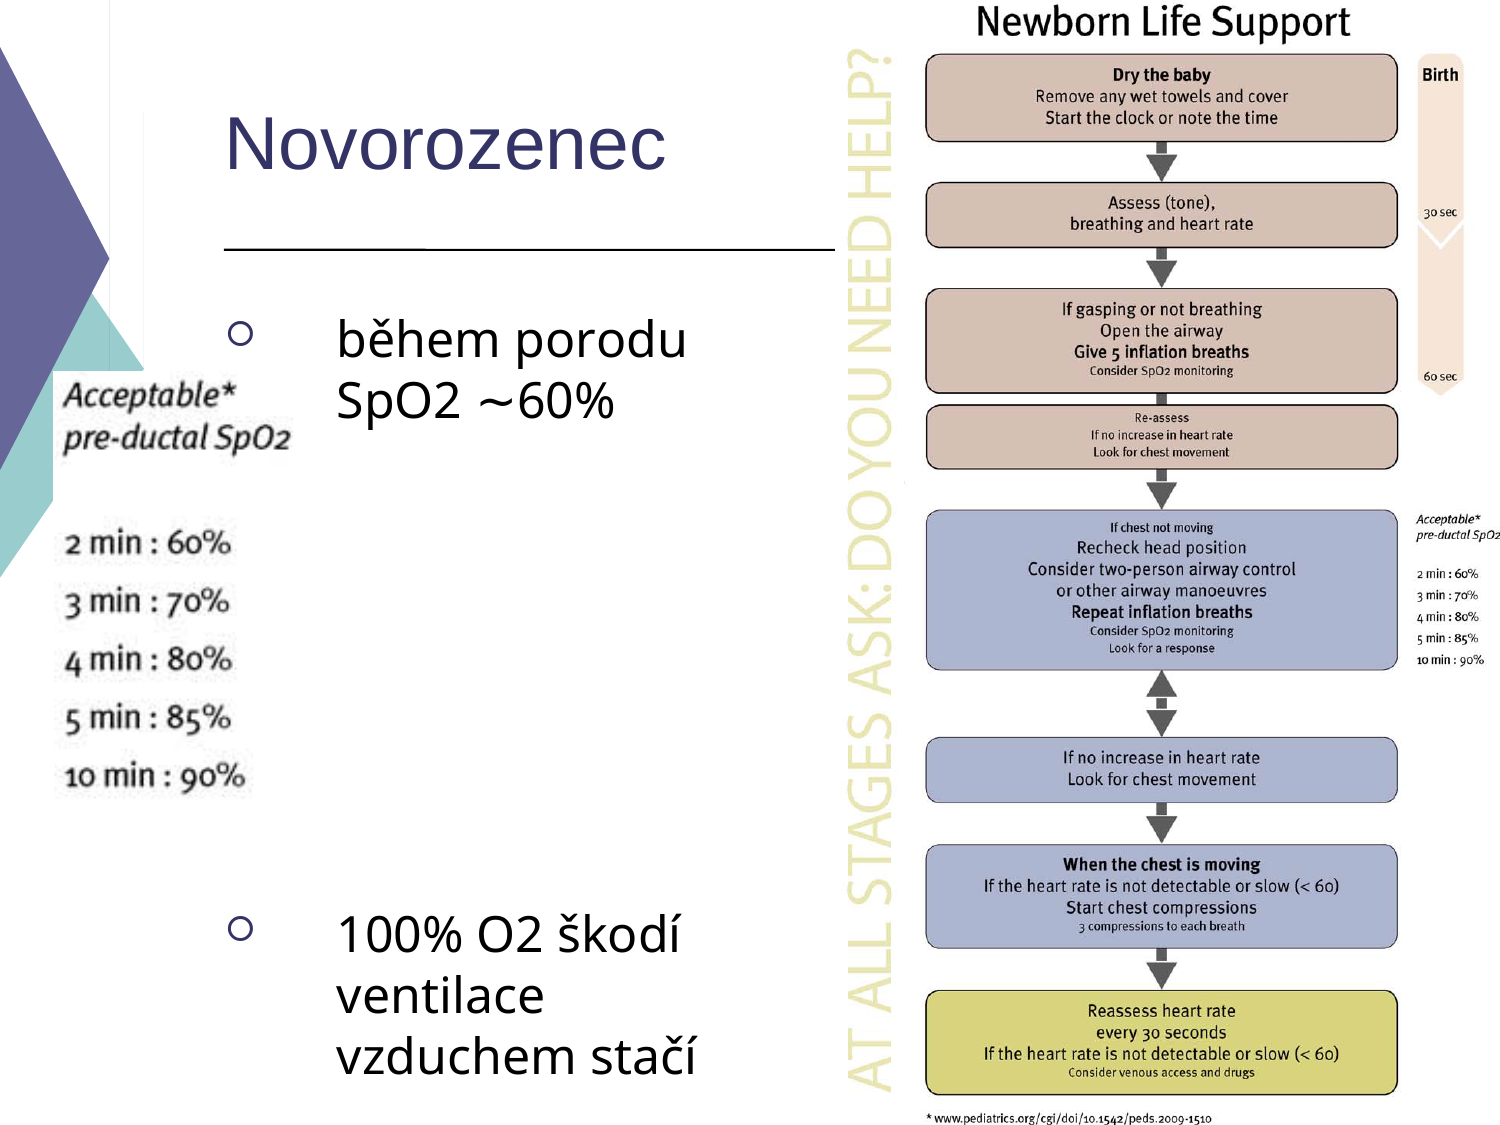

# Novorozenec
během porodu
SpO2 ∼60%
100% O2 škodí
ventilace vzduchem stačí